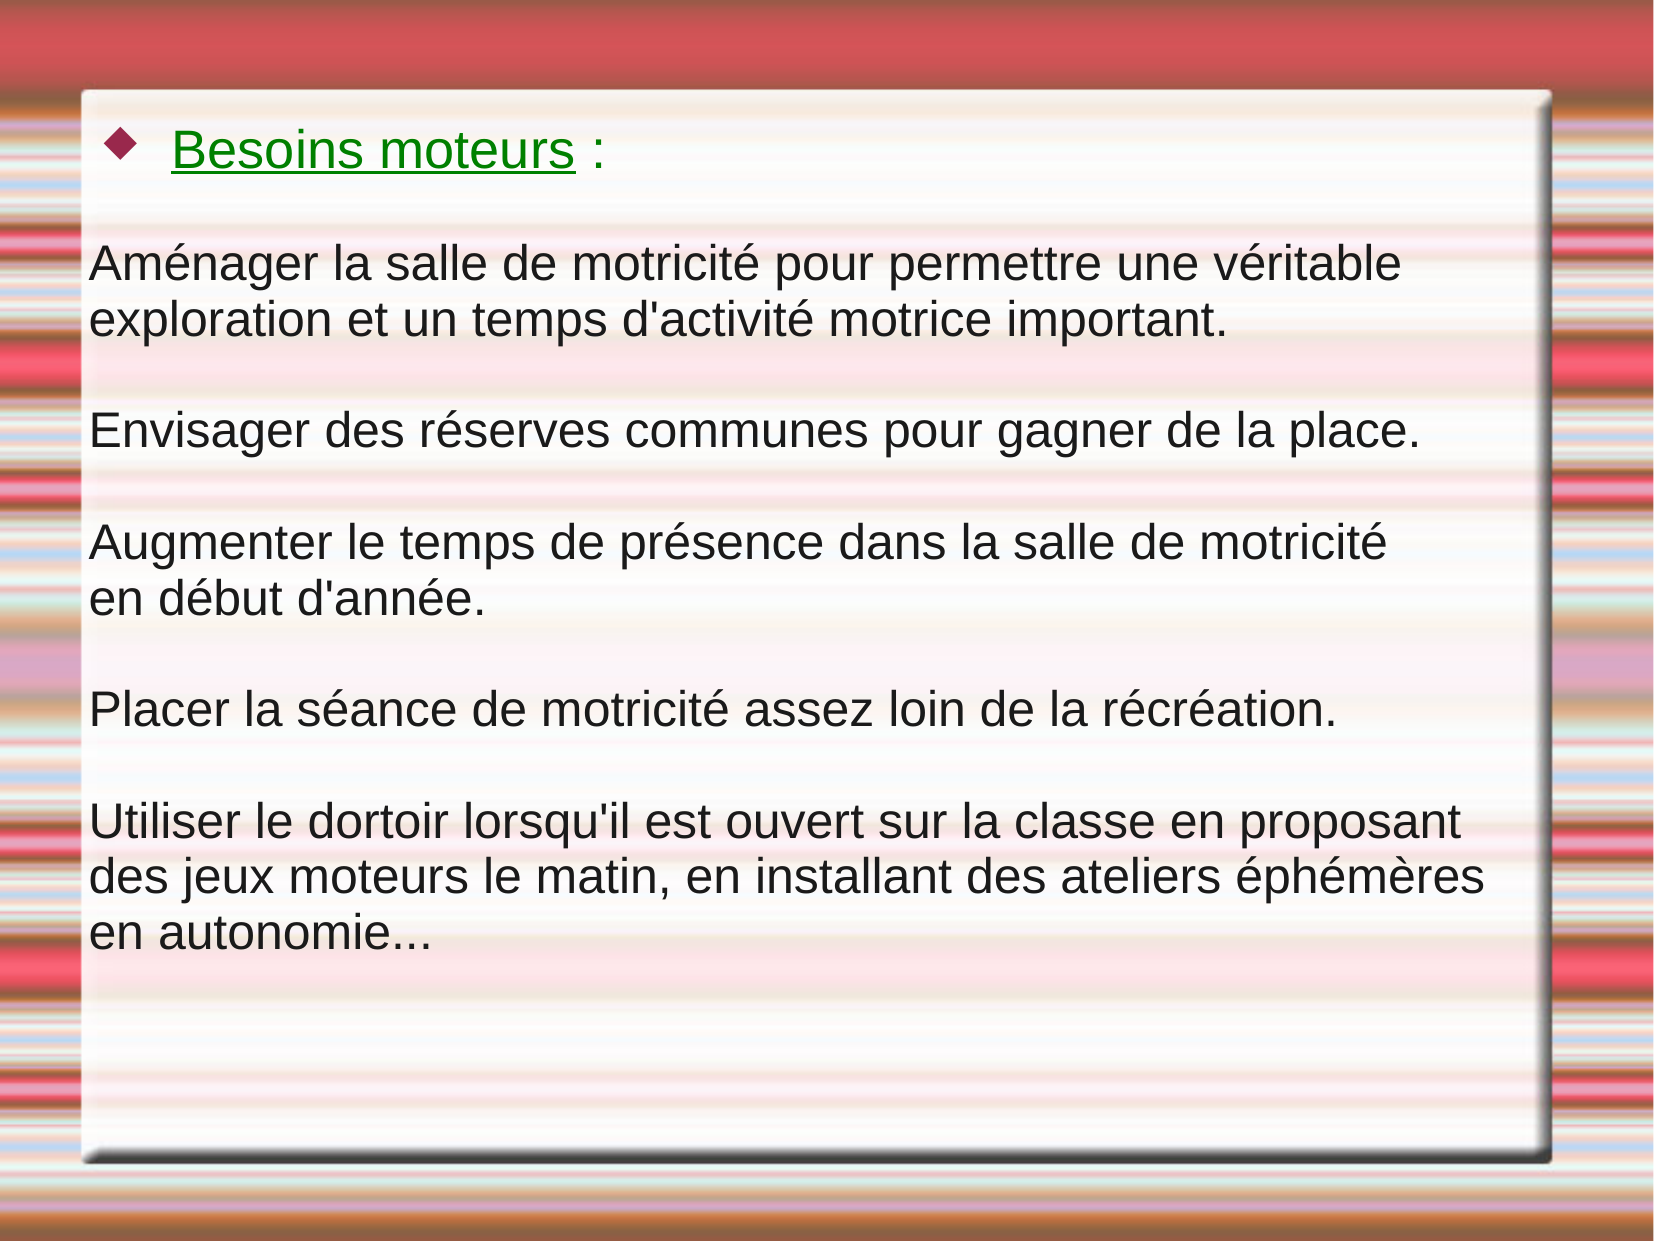

# Besoins moteurs :
Aménager la salle de motricité pour permettre une véritable
exploration et un temps d'activité motrice important.
Envisager des réserves communes pour gagner de la place.
Augmenter le temps de présence dans la salle de motricité
en début d'année.
Placer la séance de motricité assez loin de la récréation.
Utiliser le dortoir lorsqu'il est ouvert sur la classe en proposant
des jeux moteurs le matin, en installant des ateliers éphémères
en autonomie...